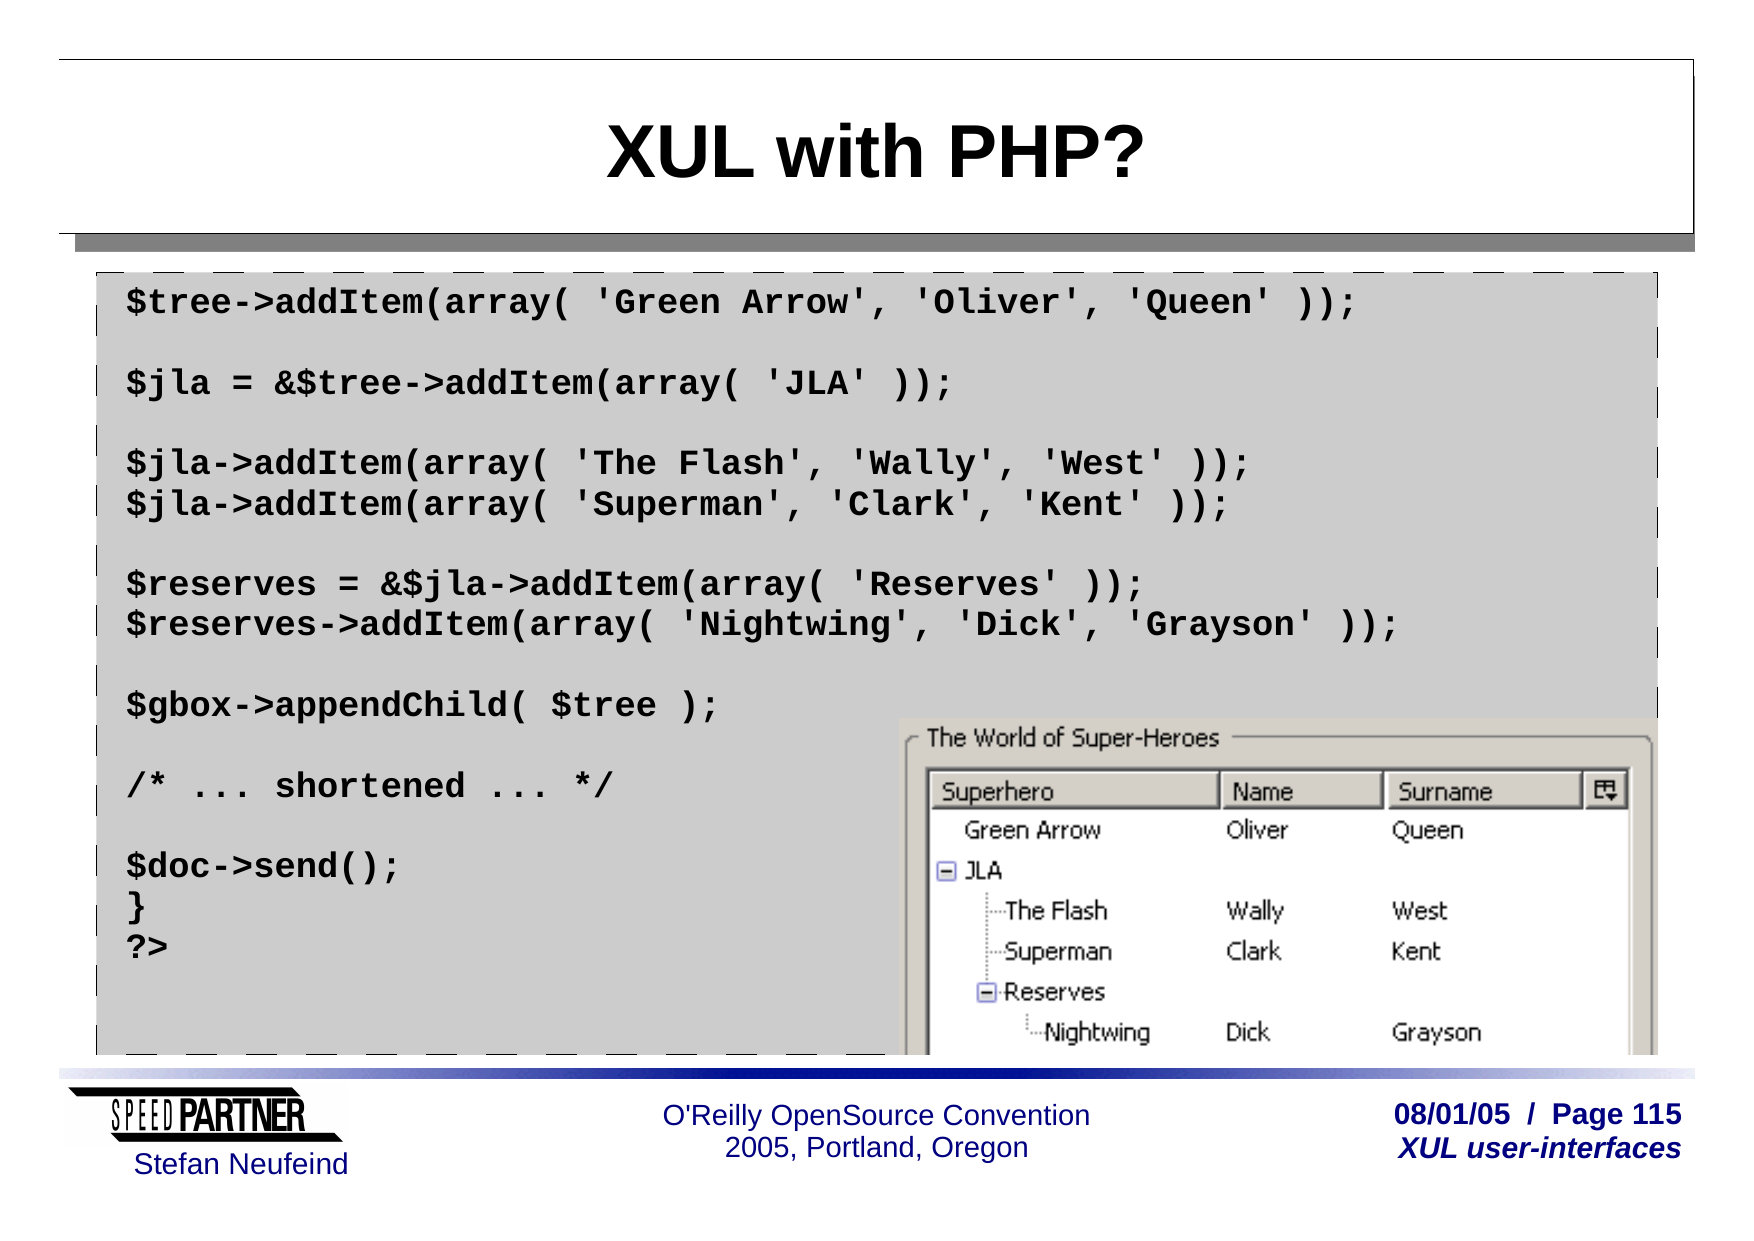

# XUL with PHP?
$tree->addItem(array( 'Green Arrow', 'Oliver', 'Queen' ));
$jla = &$tree->addItem(array( 'JLA' ));
$jla->addItem(array( 'The Flash', 'Wally', 'West' ));
$jla->addItem(array( 'Superman', 'Clark', 'Kent' ));
$reserves = &$jla->addItem(array( 'Reserves' ));
$reserves->addItem(array( 'Nightwing', 'Dick', 'Grayson' ));
$gbox->appendChild( $tree );
/* ... shortened ... */
$doc->send();
}
?>